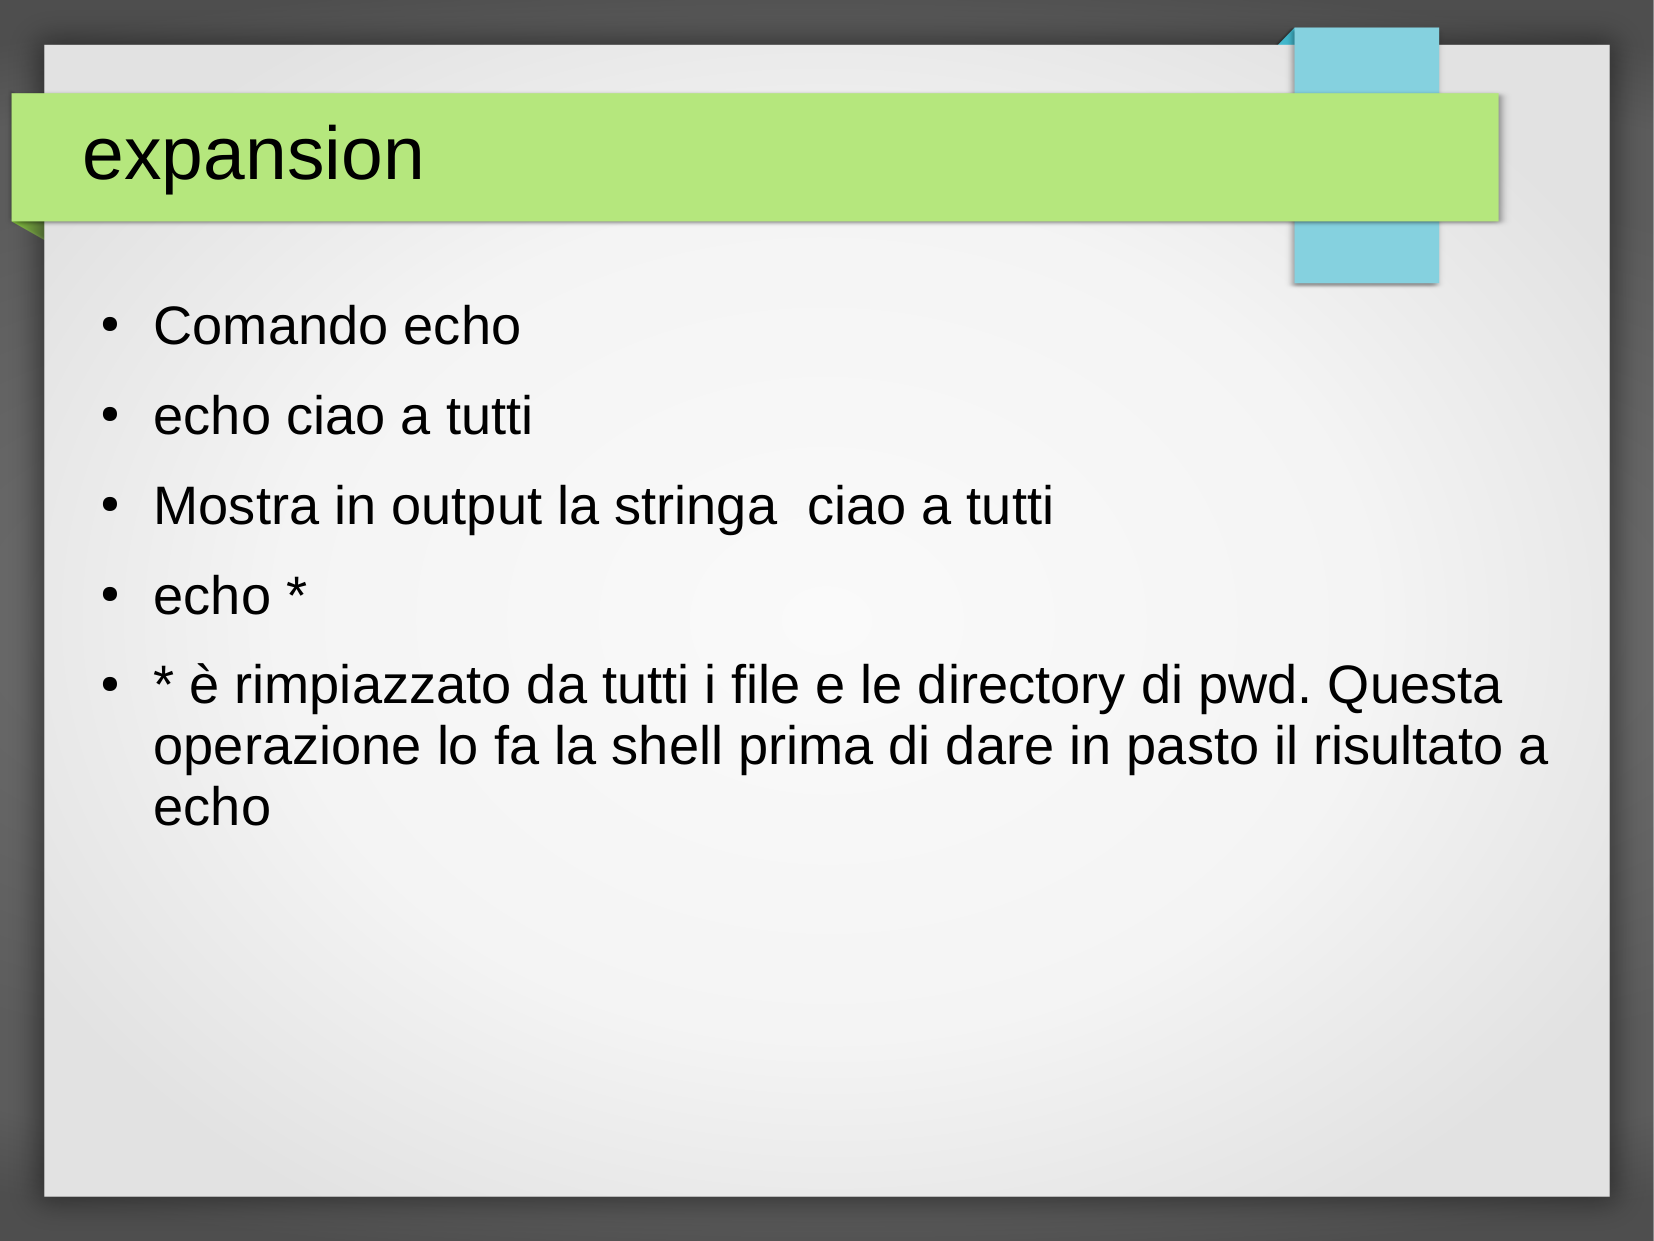

# expansion
Comando echo
echo ciao a tutti
Mostra in output la stringa ciao a tutti
echo *
* è rimpiazzato da tutti i file e le directory di pwd. Questa operazione lo fa la shell prima di dare in pasto il risultato a echo